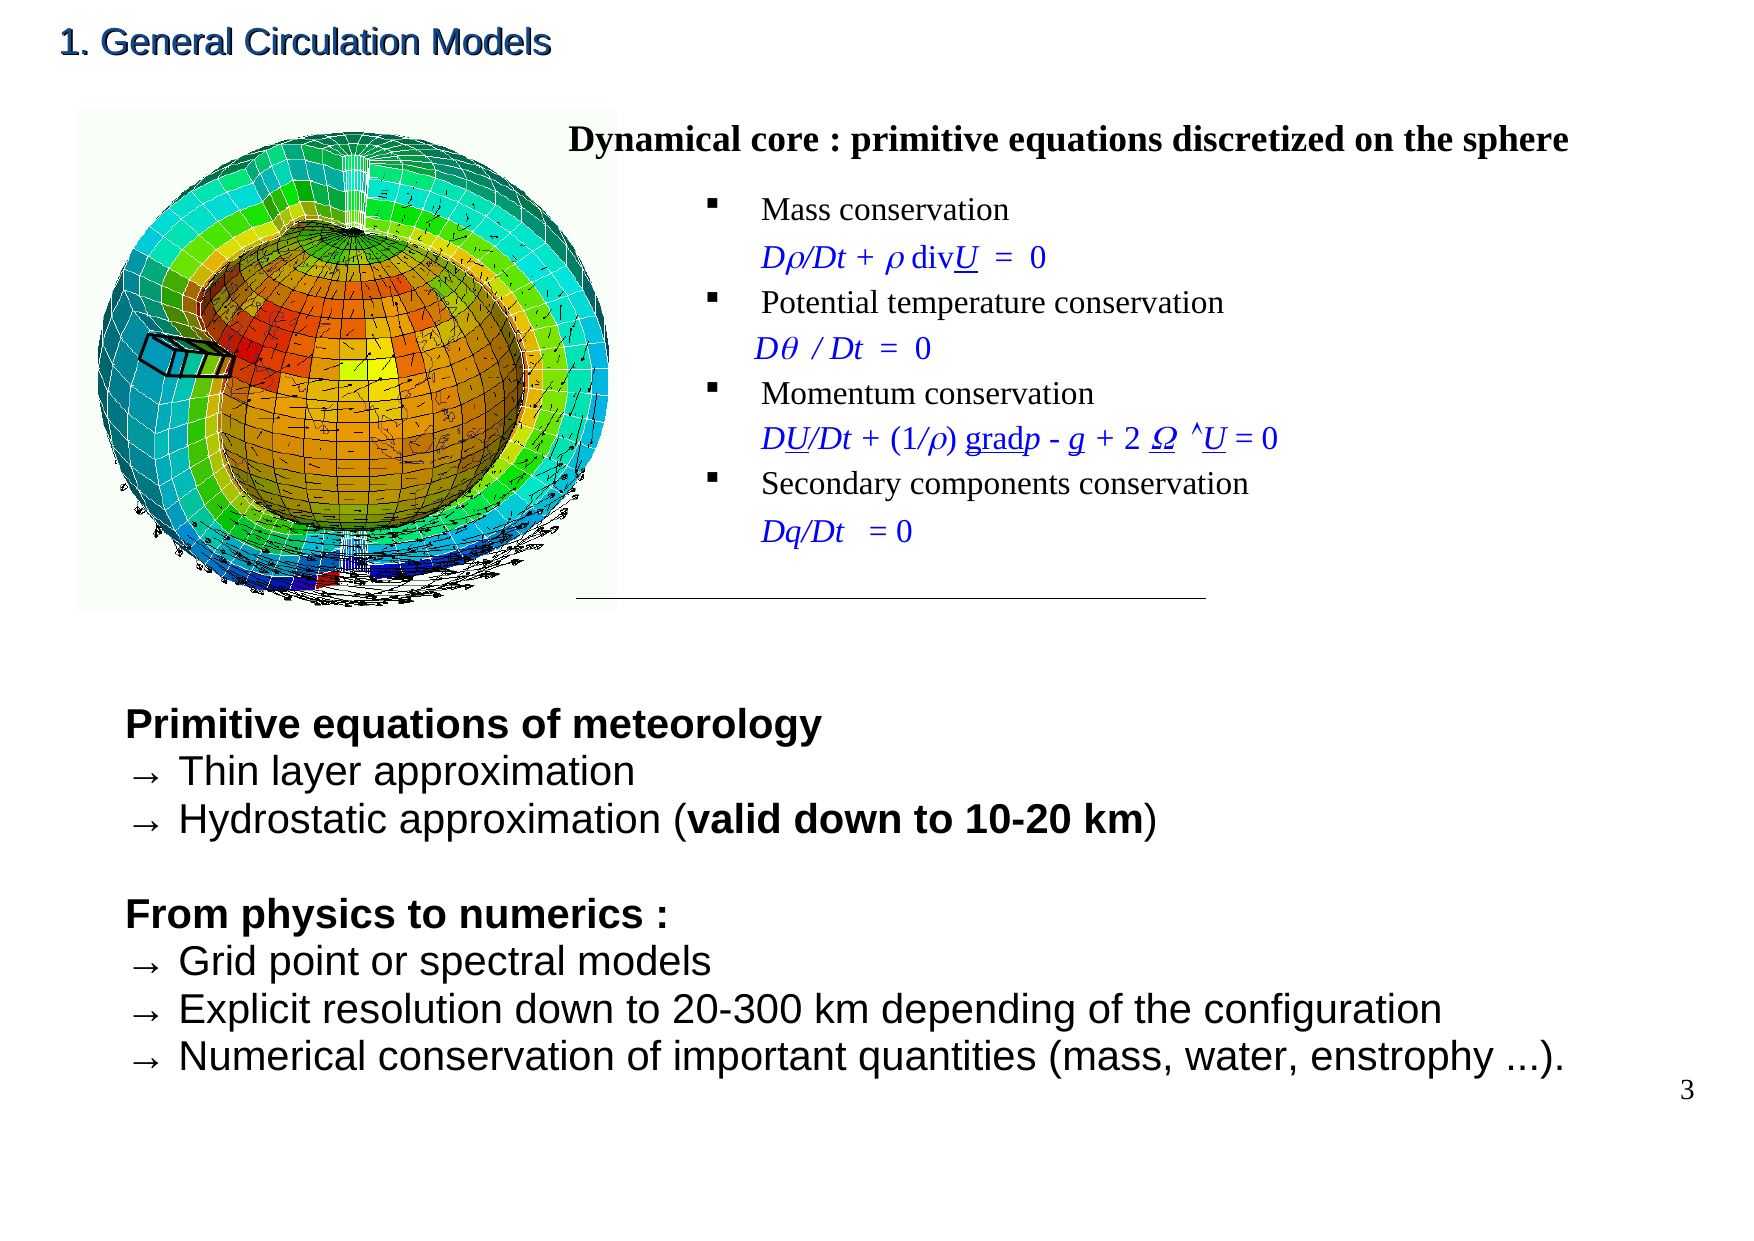

1. General Circulation Models
Dynamical core : primitive equations discretized on the sphere
# Mass conservation
	D/Dt +  divU = 0
Potential temperature conservation
 Dq / Dt = 0
Momentum conservation
	DU/Dt + (1/) gradp - g + 2 U = 0
Secondary components conservation
	Dq/Dt = 0
Primitive equations of meteorology
→ Thin layer approximation
→ Hydrostatic approximation (valid down to 10-20 km)
From physics to numerics :
→ Grid point or spectral models
→ Explicit resolution down to 20-300 km depending of the configuration
→ Numerical conservation of important quantities (mass, water, enstrophy ...).
3